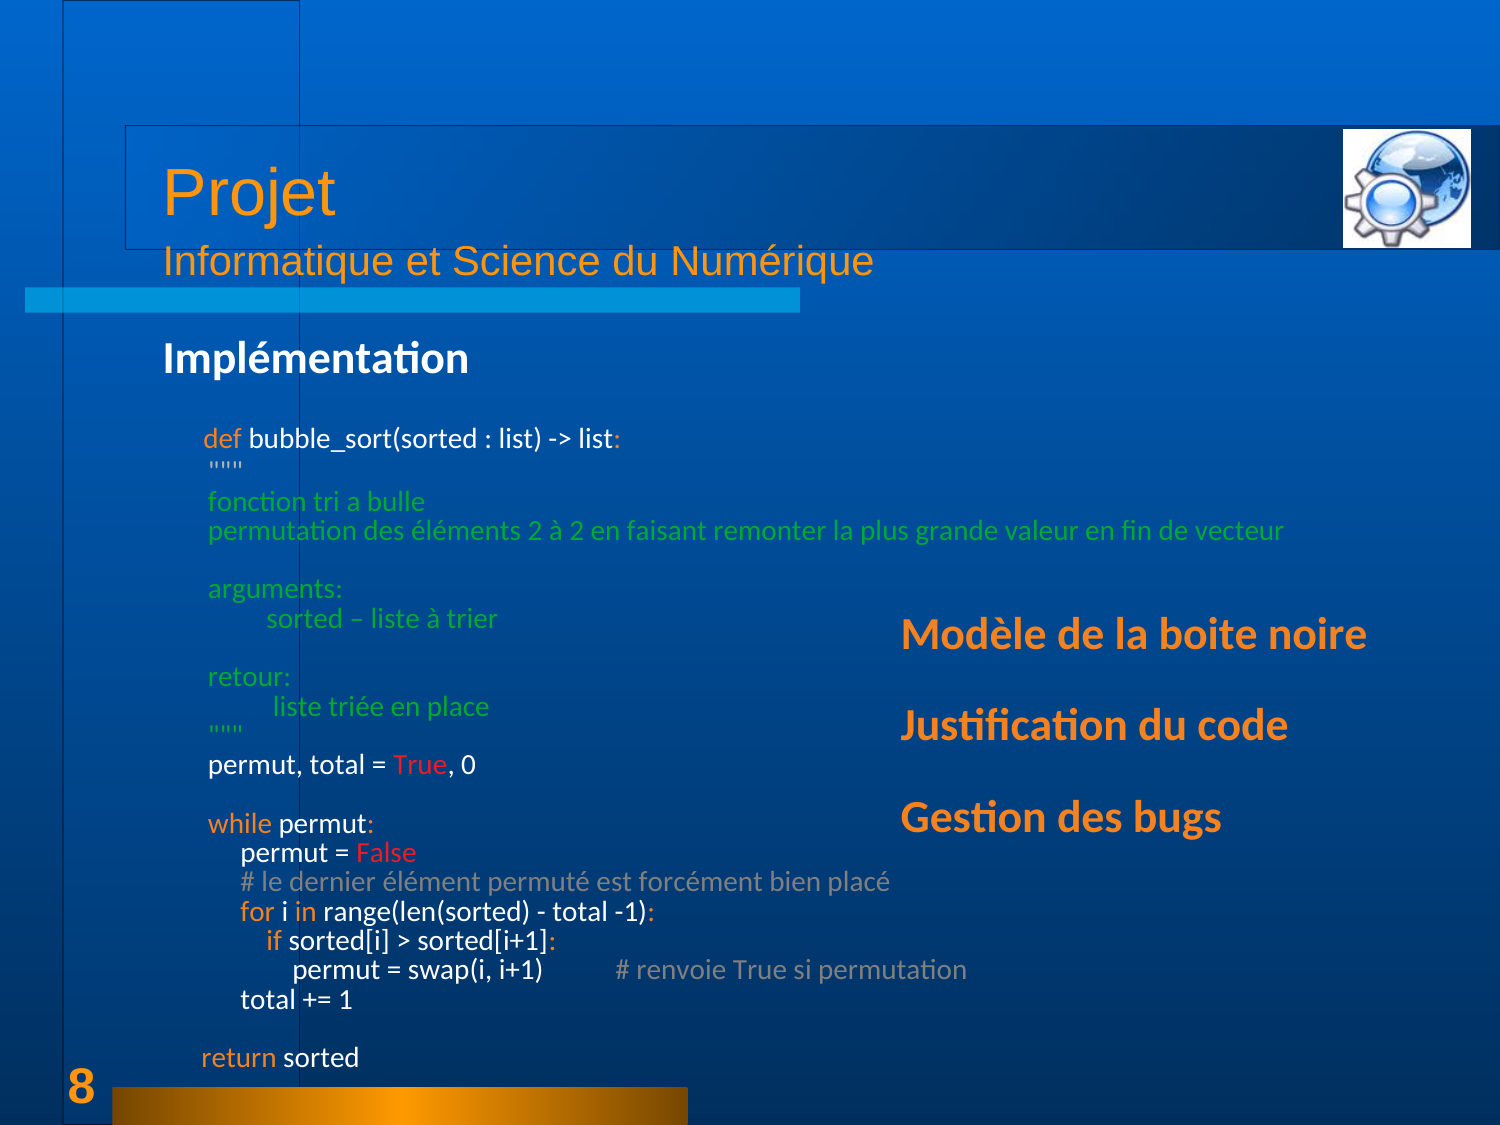

Implémentation
 def bubble_sort(sorted : list) -> list:
 """
 fonction tri a bulle
 permutation des éléments 2 à 2 en faisant remonter la plus grande valeur en fin de vecteur
 arguments:
 sorted – liste à trier
 retour:
 liste triée en place
 """
 permut, total = True, 0
 while permut:
 permut = False
 # le dernier élément permuté est forcément bien placé
 for i in range(len(sorted) - total -1):
 if sorted[i] > sorted[i+1]:
 permut = swap(i, i+1) # renvoie True si permutation
 total += 1
 return sorted
Modèle de la boite noire
Justification du code
Gestion des bugs